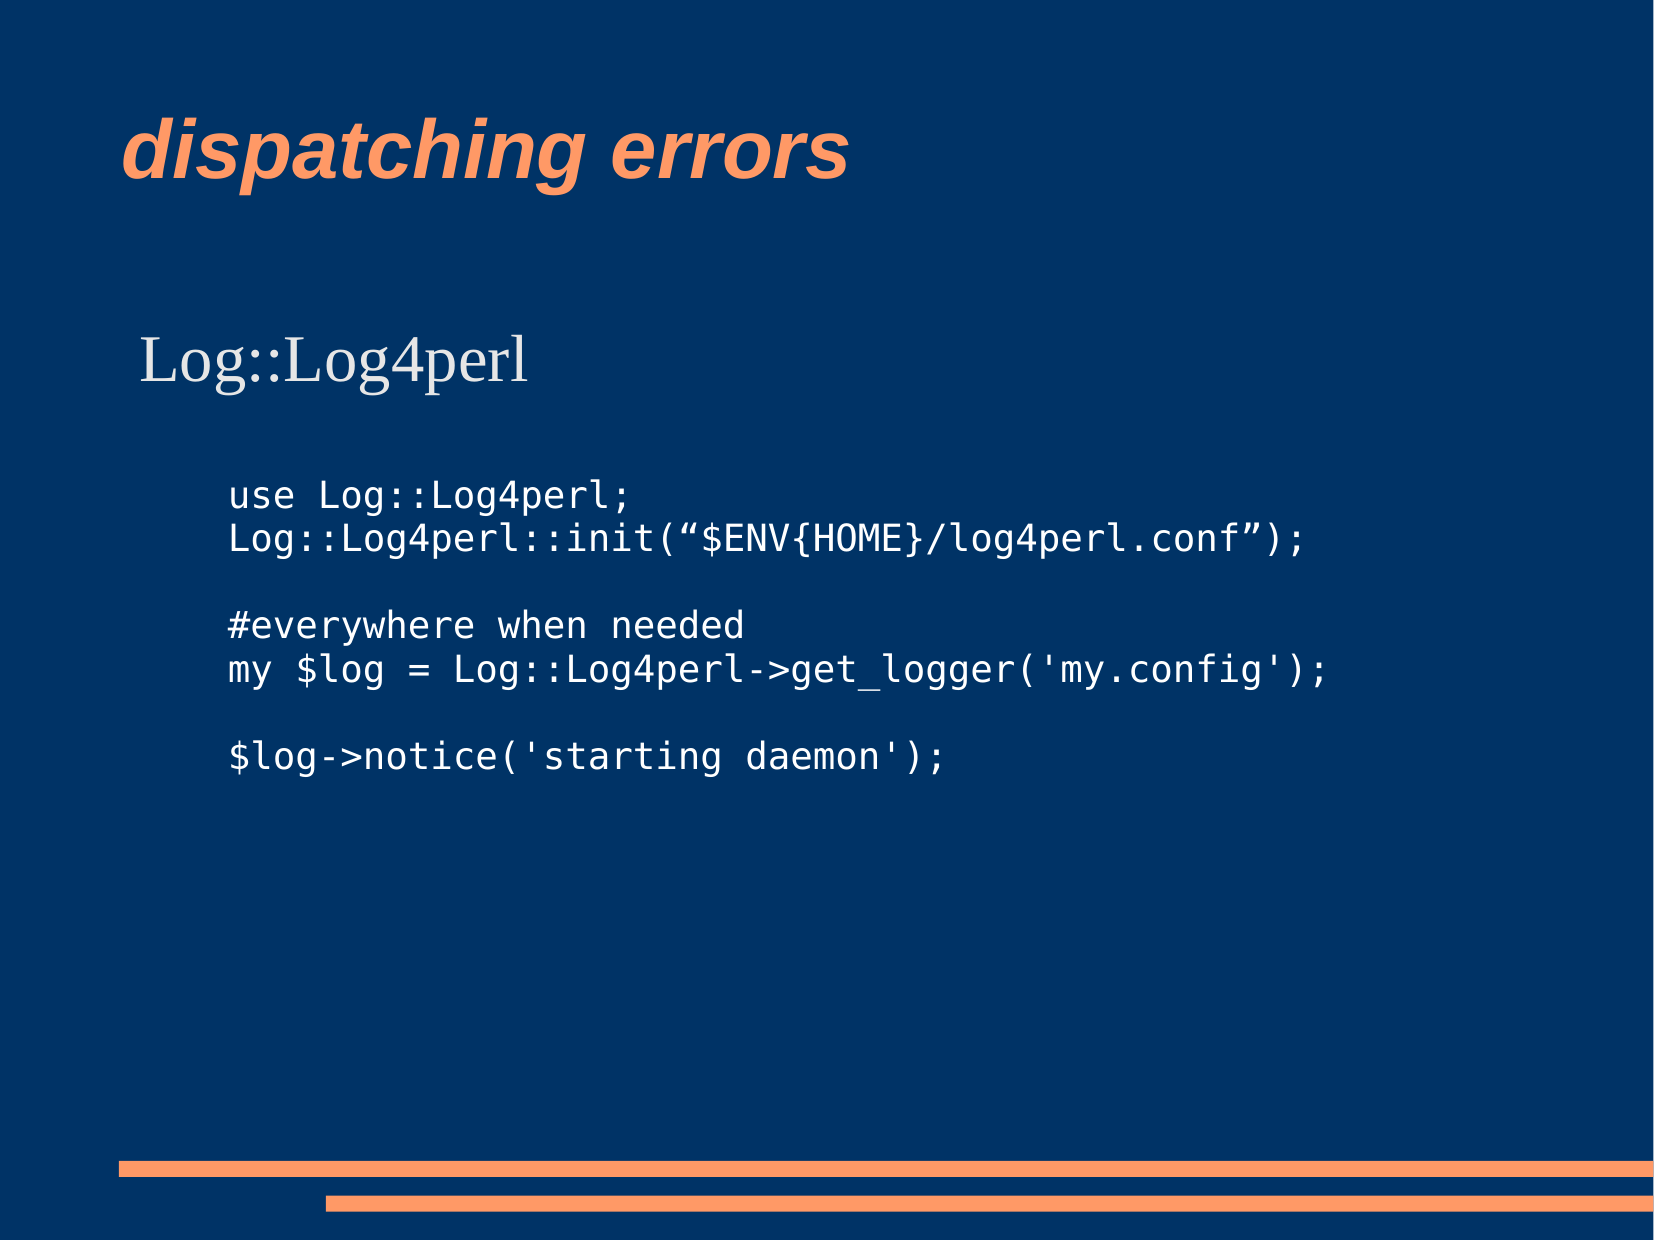

# dispatching errors
Log::Log4perl
use Log::Log4perl;
Log::Log4perl::init(“$ENV{HOME}/log4perl.conf”);
#everywhere when needed
my $log = Log::Log4perl->get_logger('my.config');
$log->notice('starting daemon');